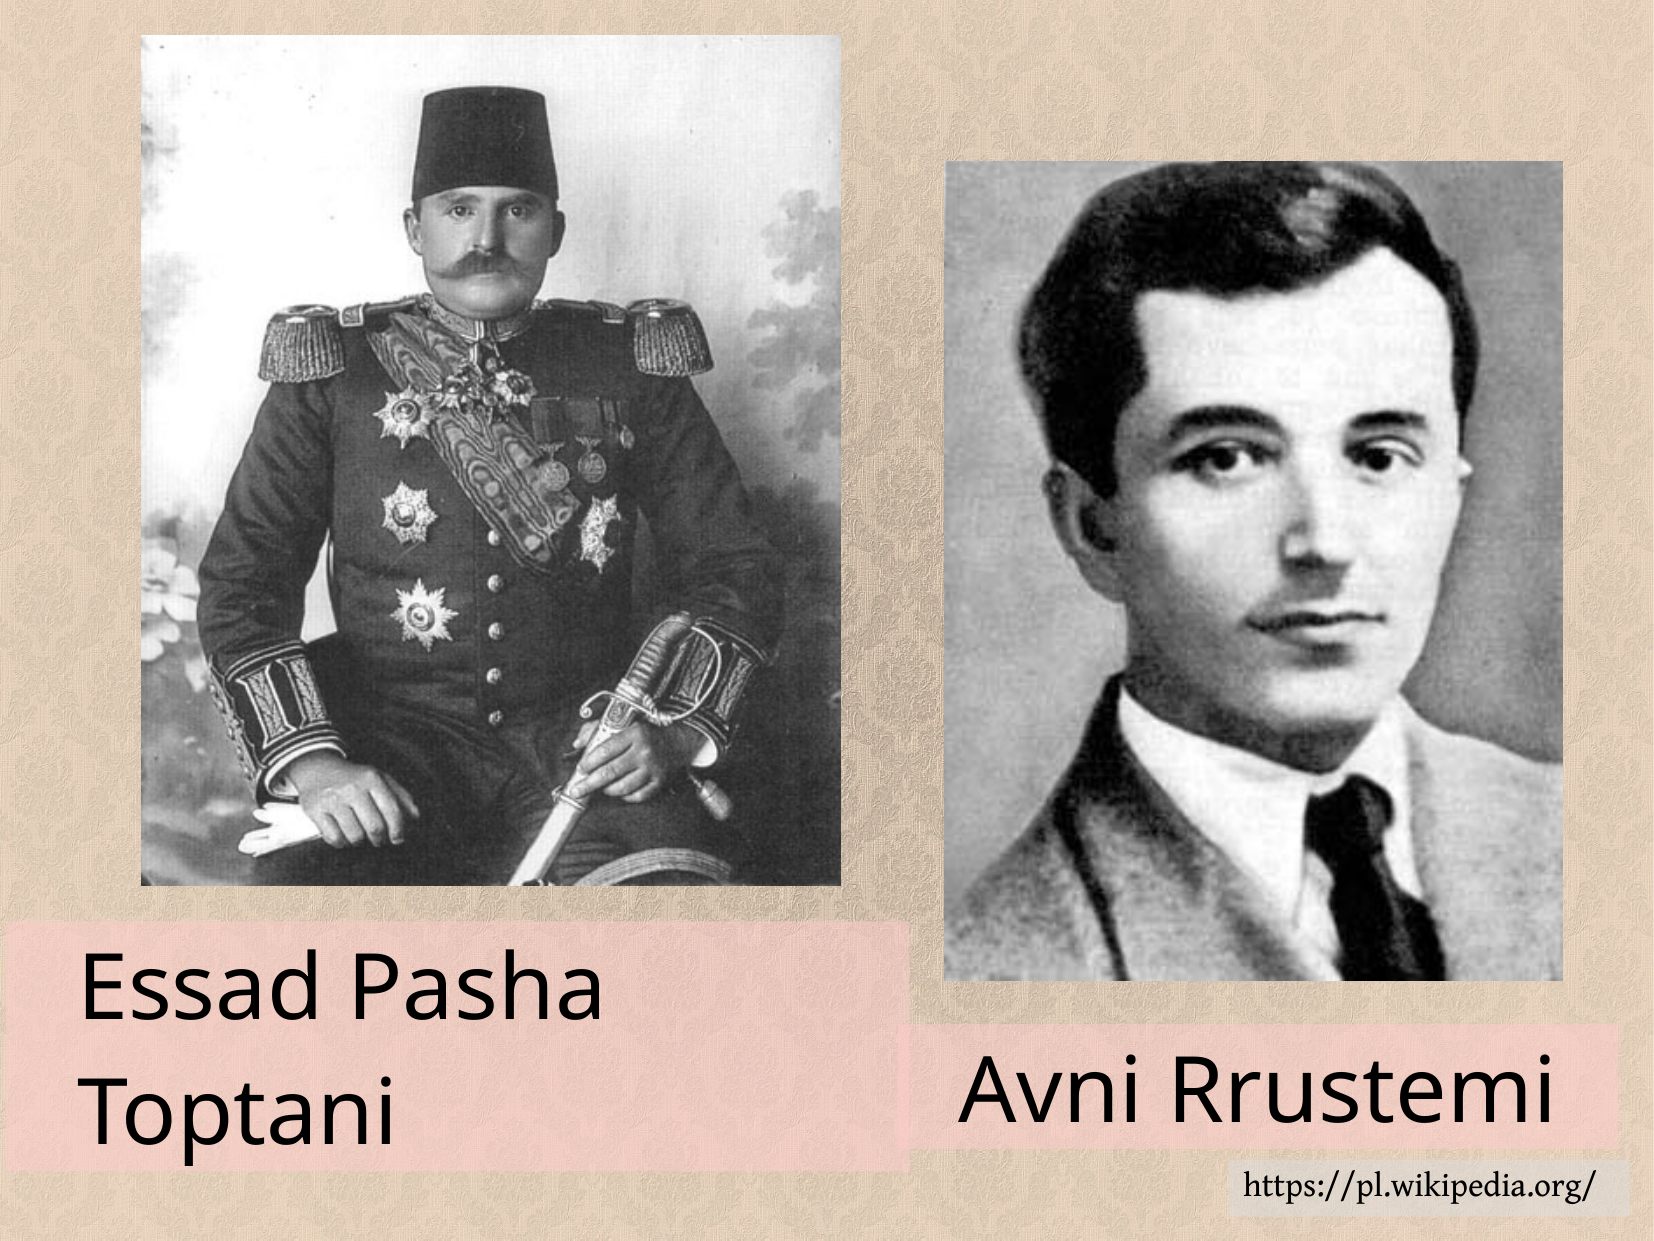

Essad Pasha Toptani
# Avni Rrustemi
https://pl.wikipedia.org/